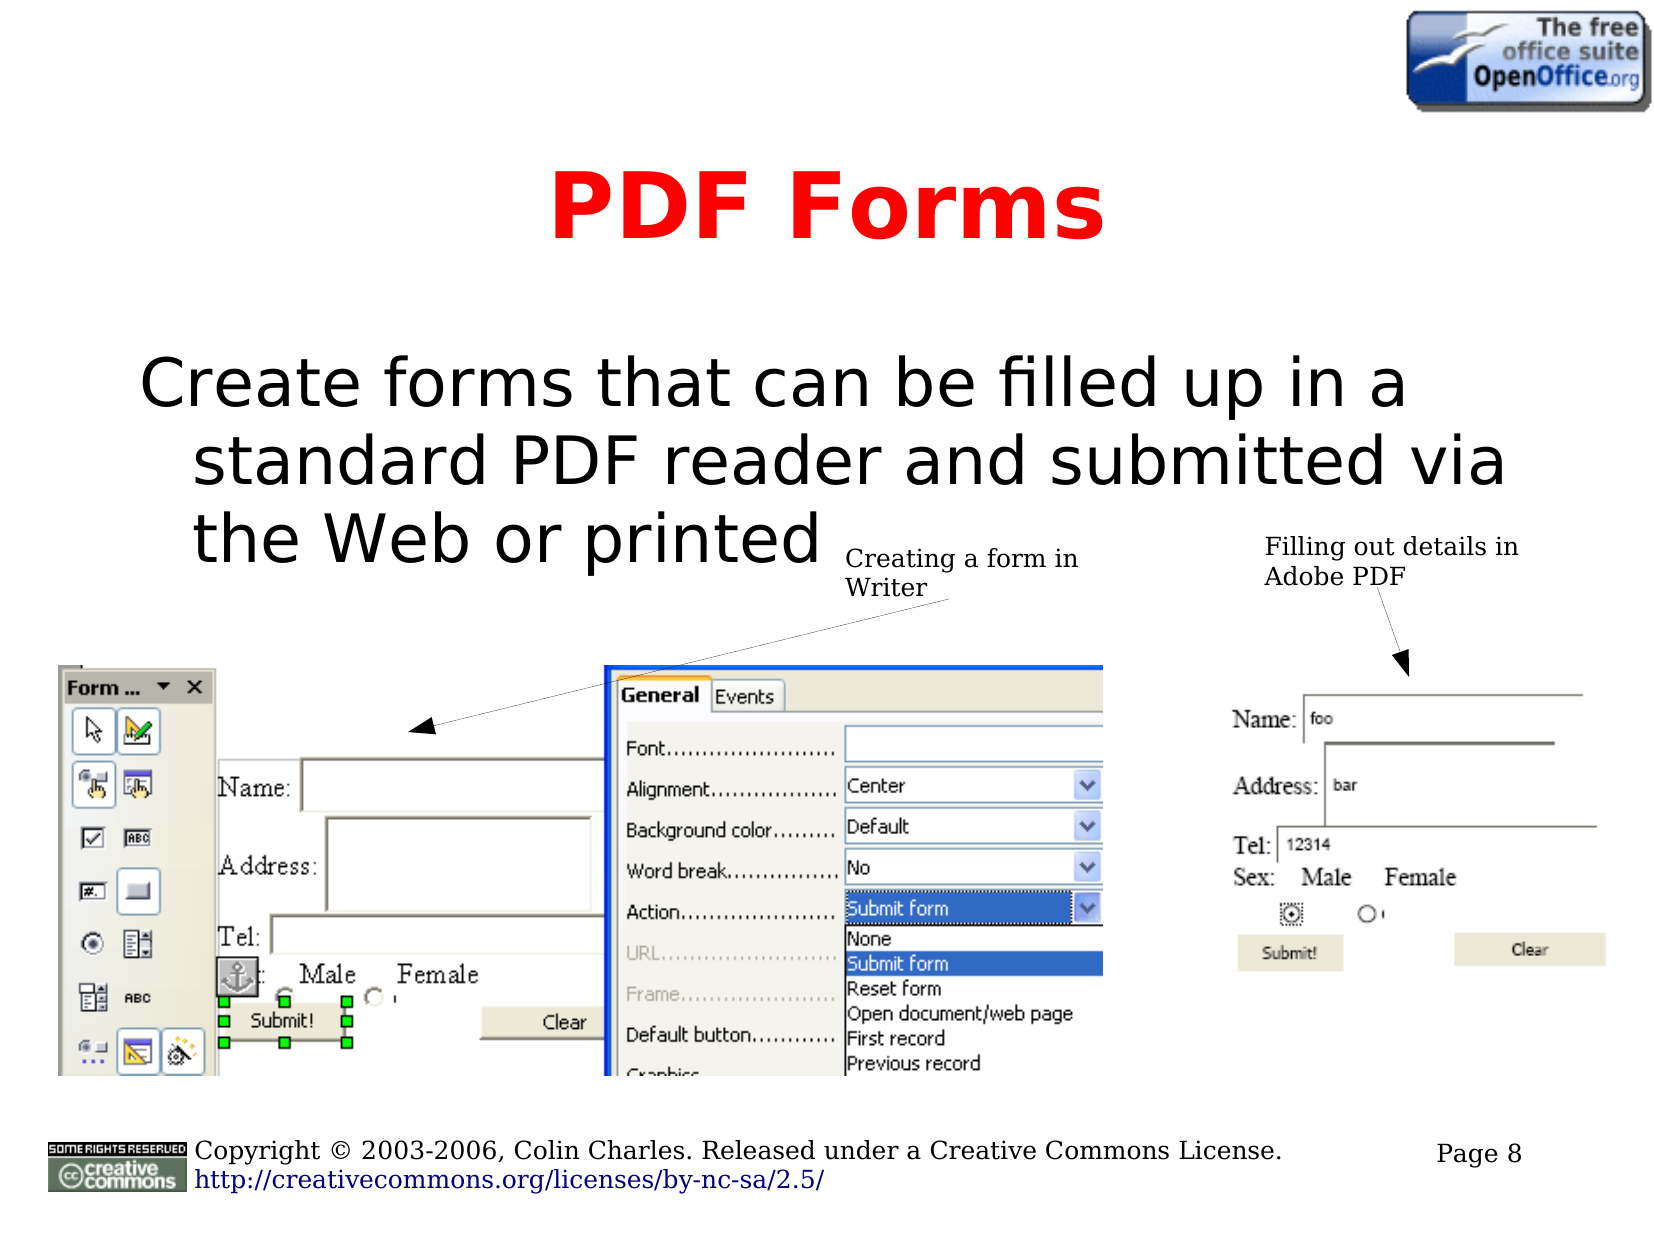

# PDF Forms
Create forms that can be filled up in a standard PDF reader and submitted via the Web or printed
Filling out details in Adobe PDF
Creating a form in Writer